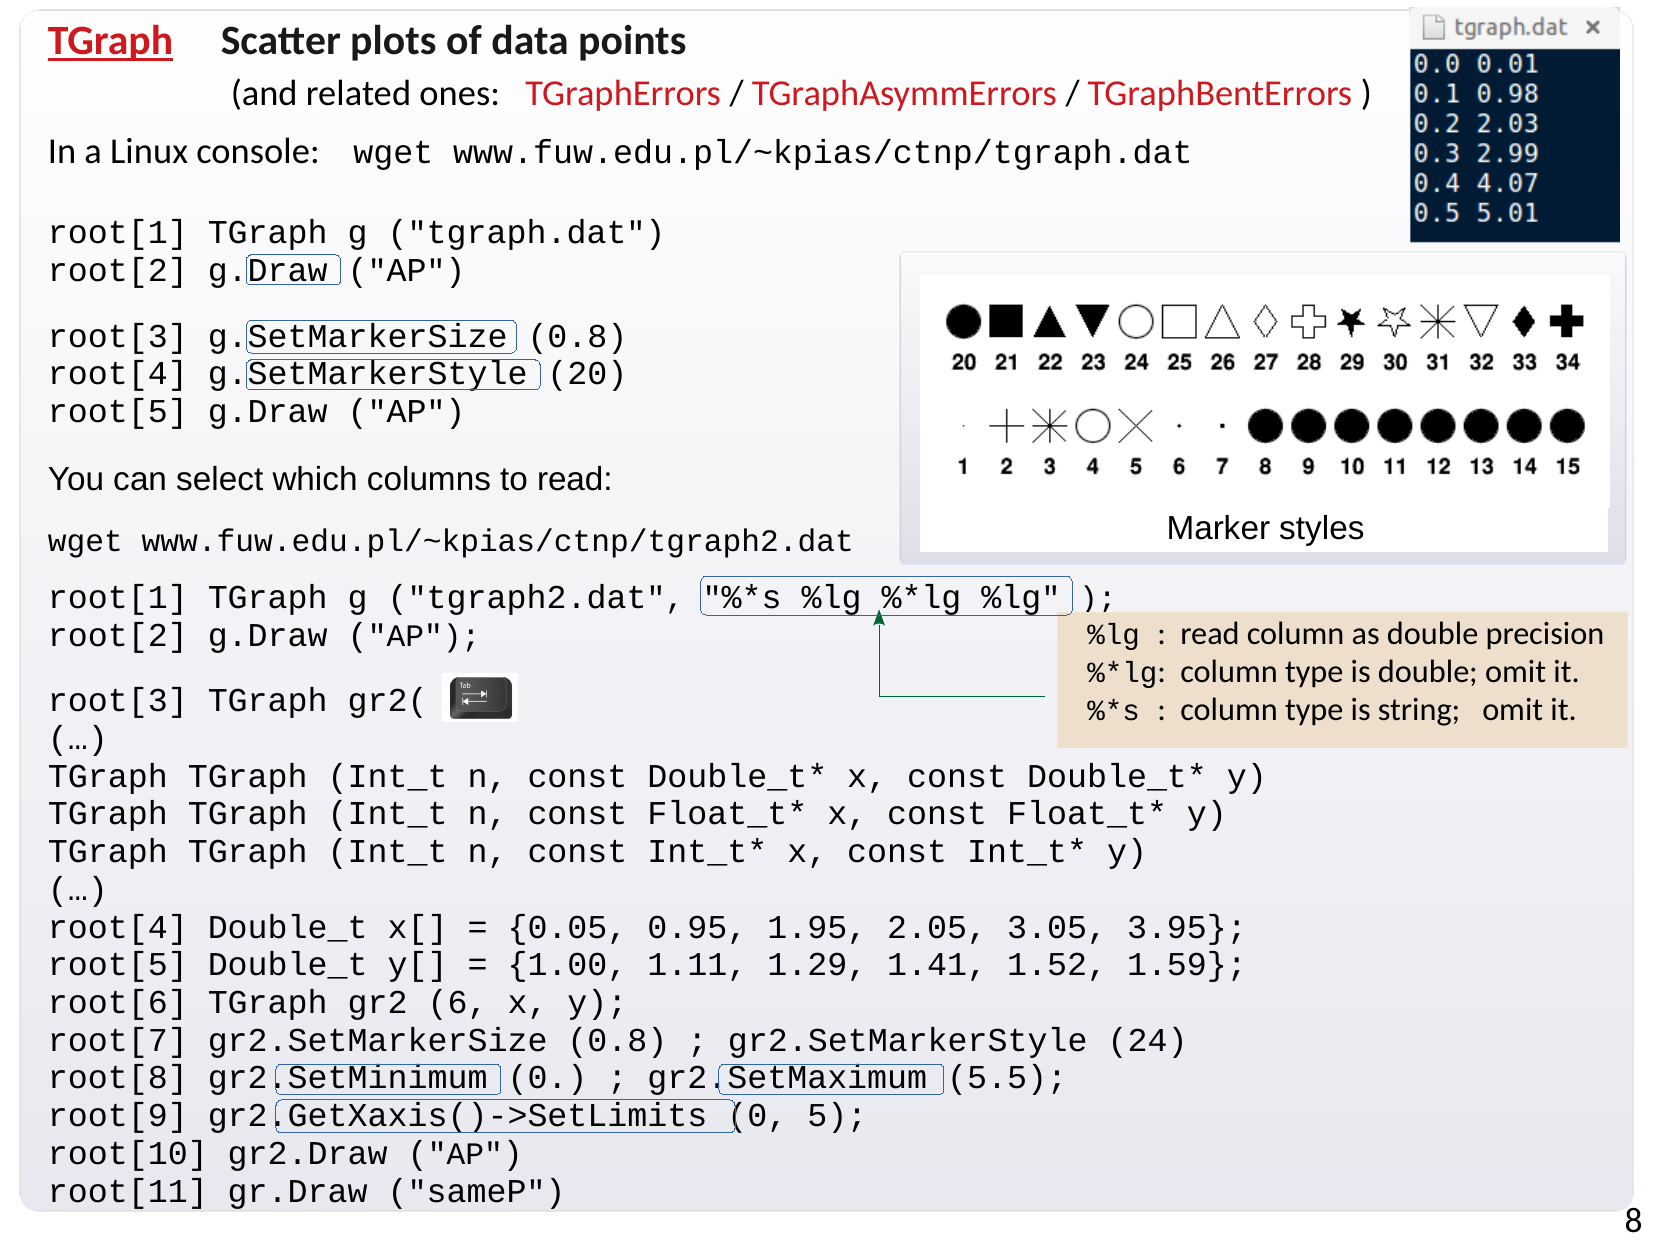

TGraph Scatter plots of data points
		 (and related ones: TGraphErrors / TGraphAsymmErrors / TGraphBentErrors )
In a Linux console: wget www.fuw.edu.pl/~kpias/ctnp/tgraph.dat
root[1] TGraph g ("tgraph.dat")
root[2] g.Draw ("AP")
root[3] g.SetMarkerSize (0.8)
root[4] g.SetMarkerStyle (20)
root[5] g.Draw ("AP")
You can select which columns to read:
wget www.fuw.edu.pl/~kpias/ctnp/tgraph2.dat
root[1] TGraph g ("tgraph2.dat", "%*s %lg %*lg %lg" );
root[2] g.Draw ("AP");
root[3] TGraph gr2(
(…)
TGraph TGraph (Int_t n, const Double_t* x, const Double_t* y)
TGraph TGraph (Int_t n, const Float_t* x, const Float_t* y)
TGraph TGraph (Int_t n, const Int_t* x, const Int_t* y)
(…)
root[4] Double_t x[] = {0.05, 0.95, 1.95, 2.05, 3.05, 3.95};
root[5] Double_t y[] = {1.00, 1.11, 1.29, 1.41, 1.52, 1.59};
root[6] TGraph gr2 (6, x, y);
root[7] gr2.SetMarkerSize (0.8) ; gr2.SetMarkerStyle (24)
root[8] gr2.SetMinimum (0.) ; gr2.SetMaximum (5.5);
root[9] gr2.GetXaxis()->SetLimits (0, 5);
root[10] gr2.Draw ("AP")
root[11] gr.Draw ("sameP")
Marker styles
%lg : read column as double precision
%*lg: column type is double; omit it.
%*s : column type is string; omit it.